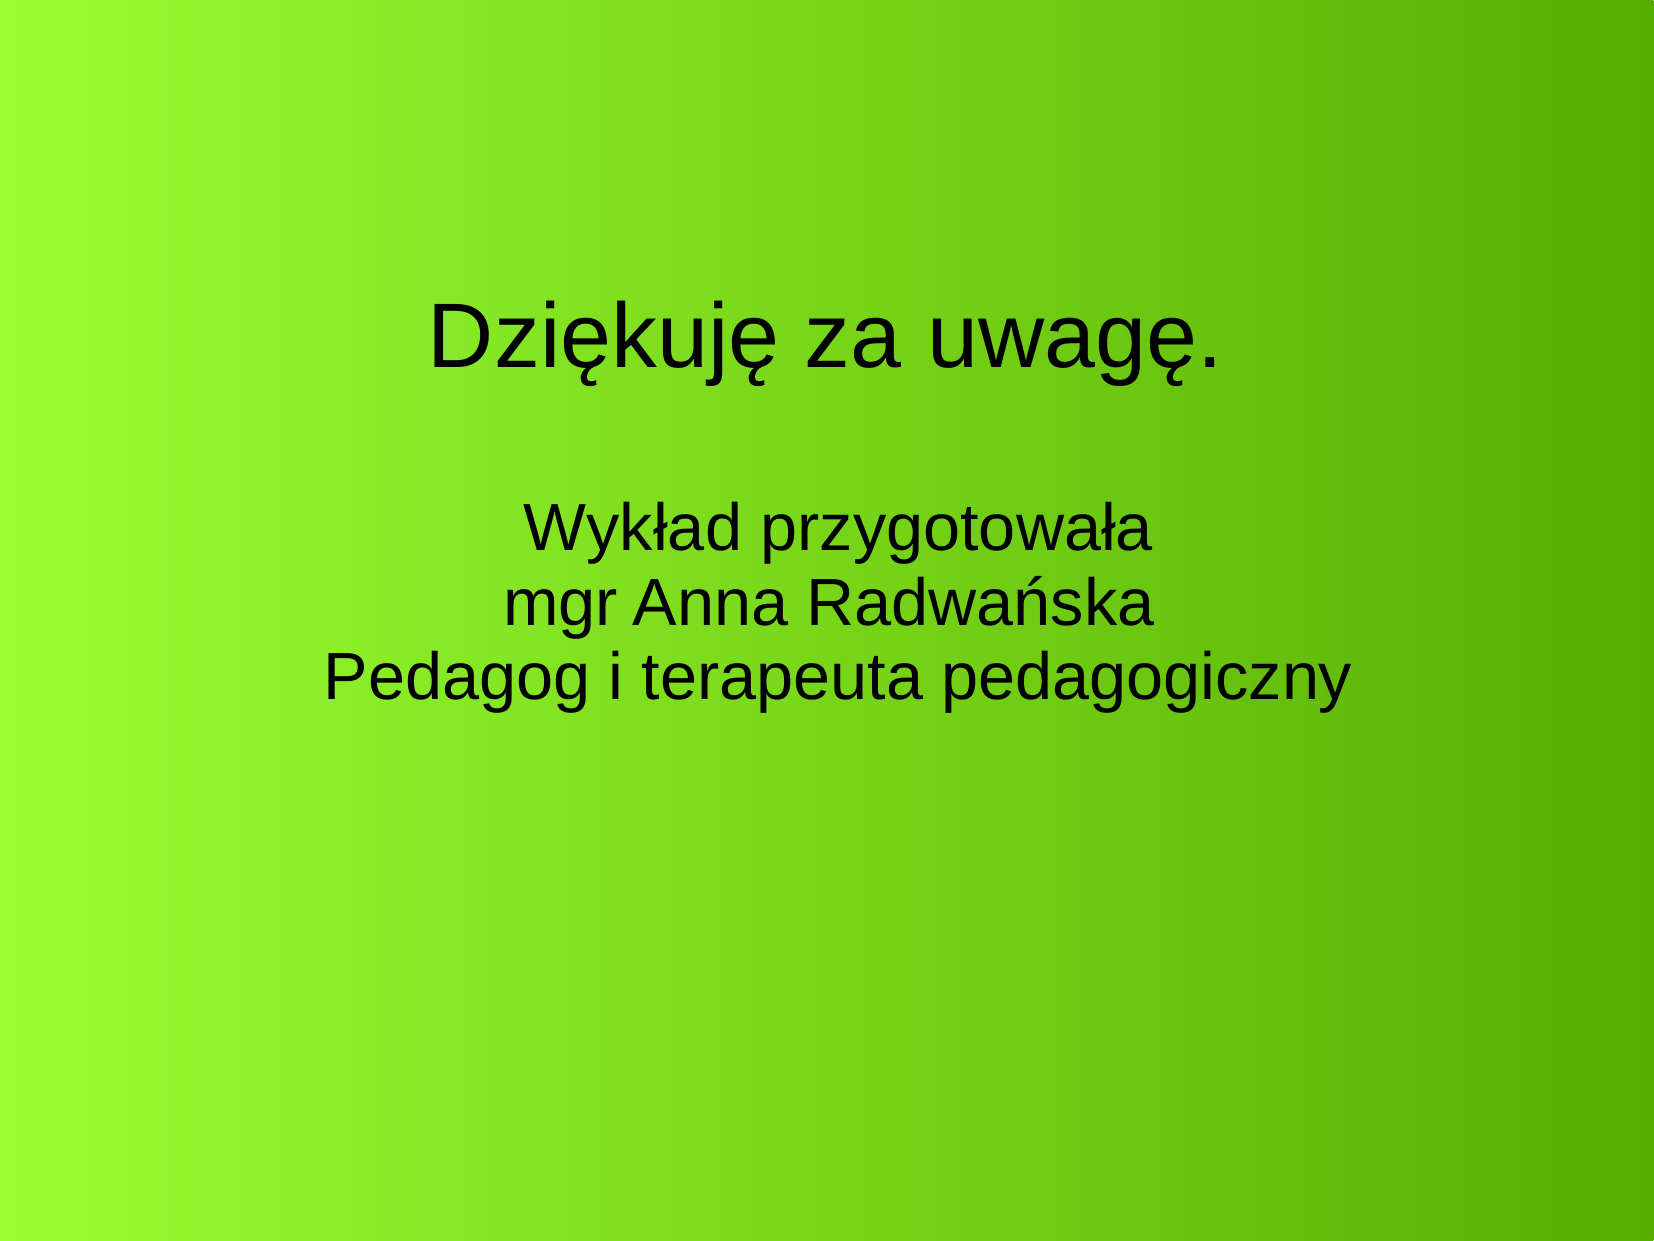

# Dziękuję za uwagę. Wykład przygotowała mgr Anna Radwańska Pedagog i terapeuta pedagogiczny